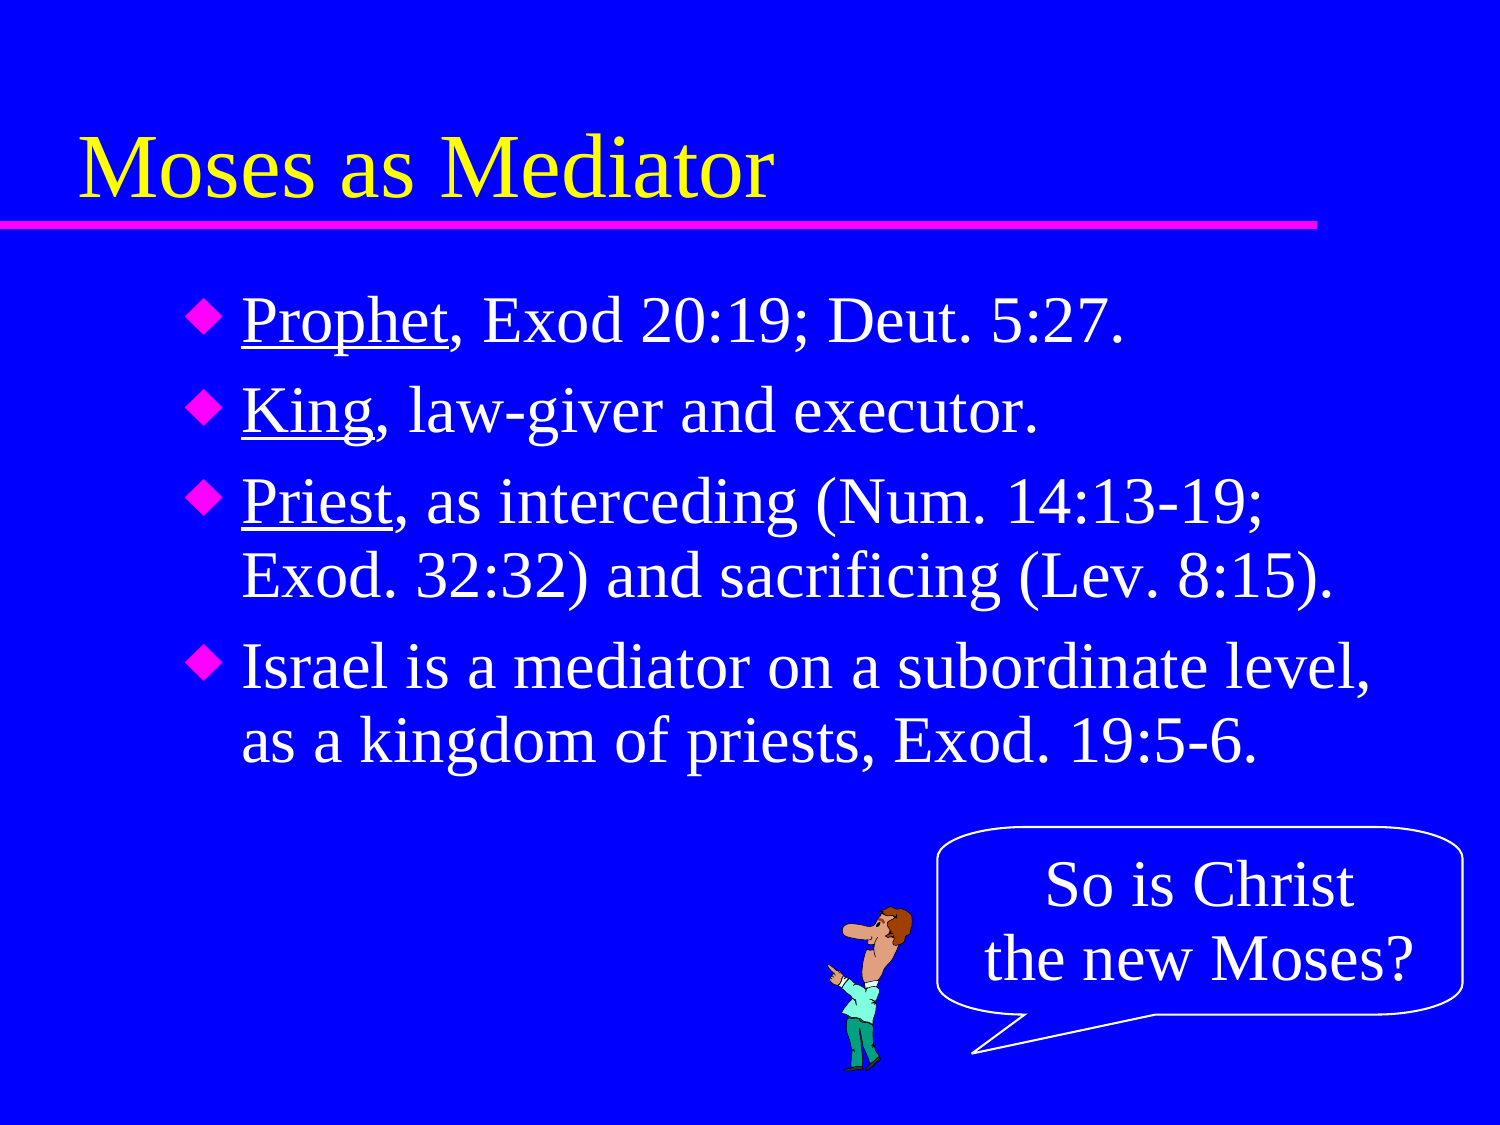

# Moses as Mediator
Prophet, Exod 20:19; Deut. 5:27.
King, law-giver and executor.
Priest, as interceding (Num. 14:13-19; Exod. 32:32) and sacrificing (Lev. 8:15).
Israel is a mediator on a subordinate level, as a kingdom of priests, Exod. 19:5-6.
So is Christ
the new Moses?